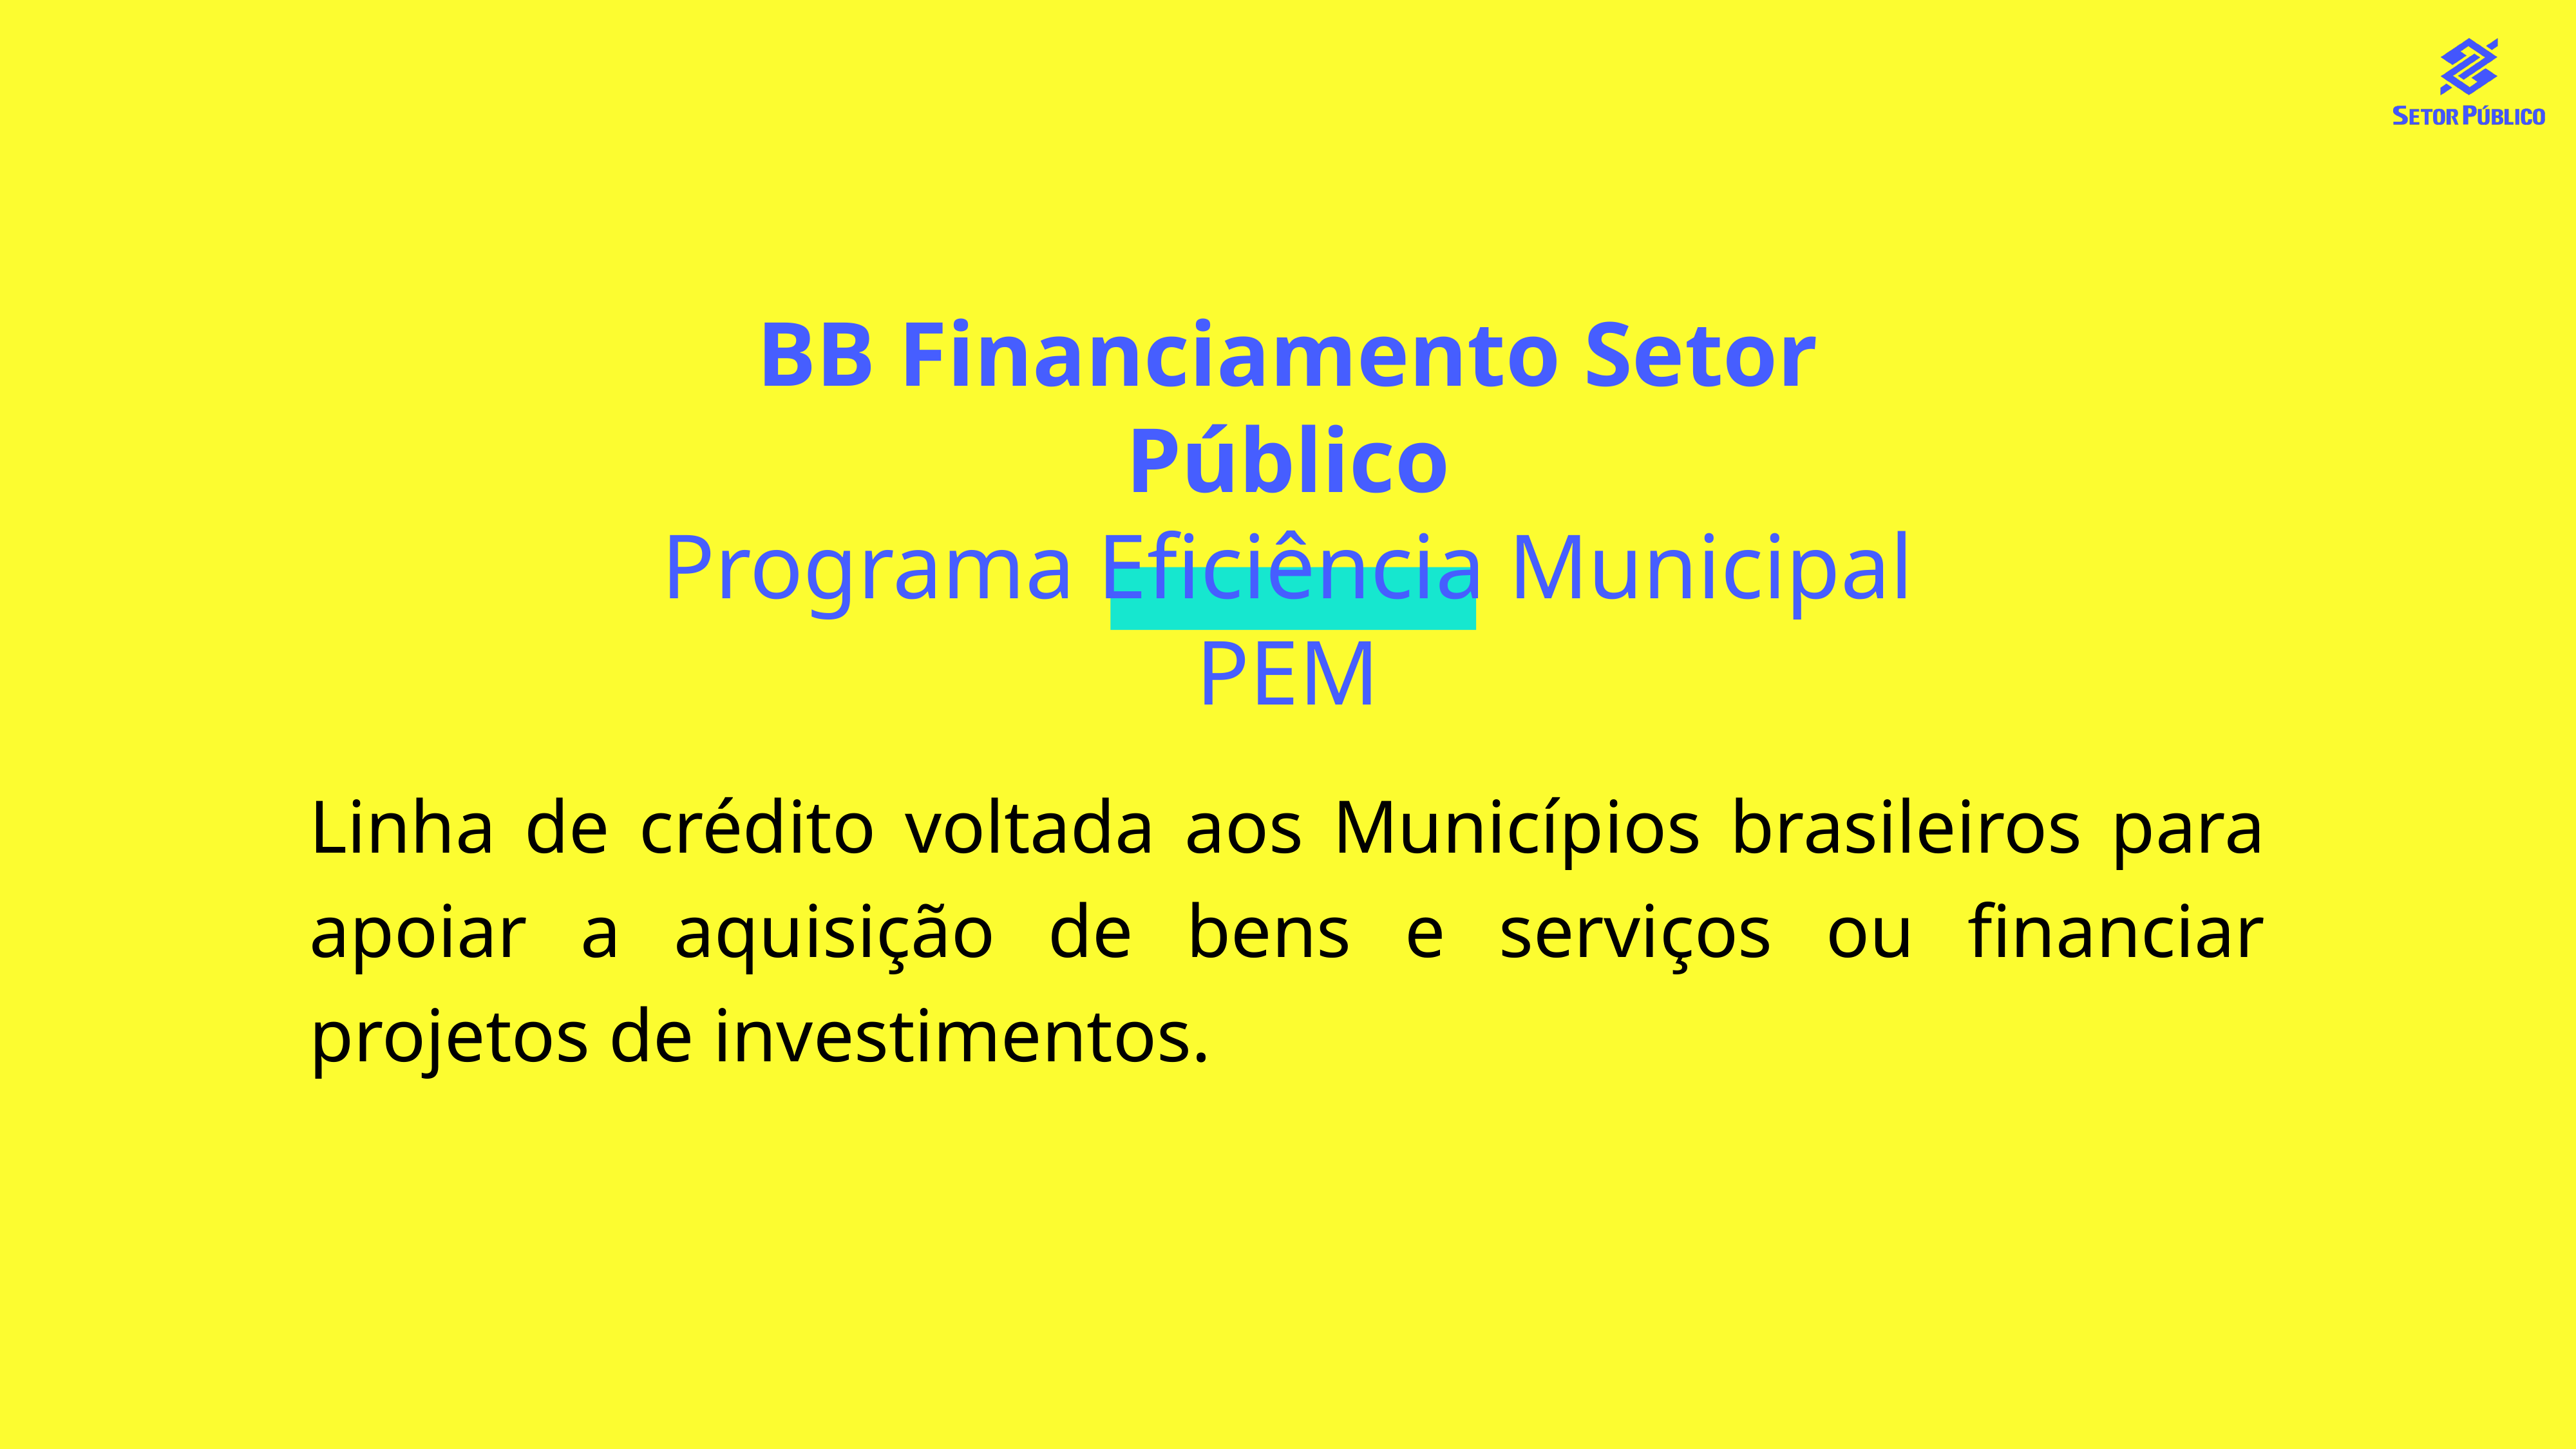

BB Financiamento Setor Público
Programa Eficiência Municipal
PEM
Linha de crédito voltada aos Municípios brasileiros para apoiar a aquisição de bens e serviços ou financiar projetos de investimentos.